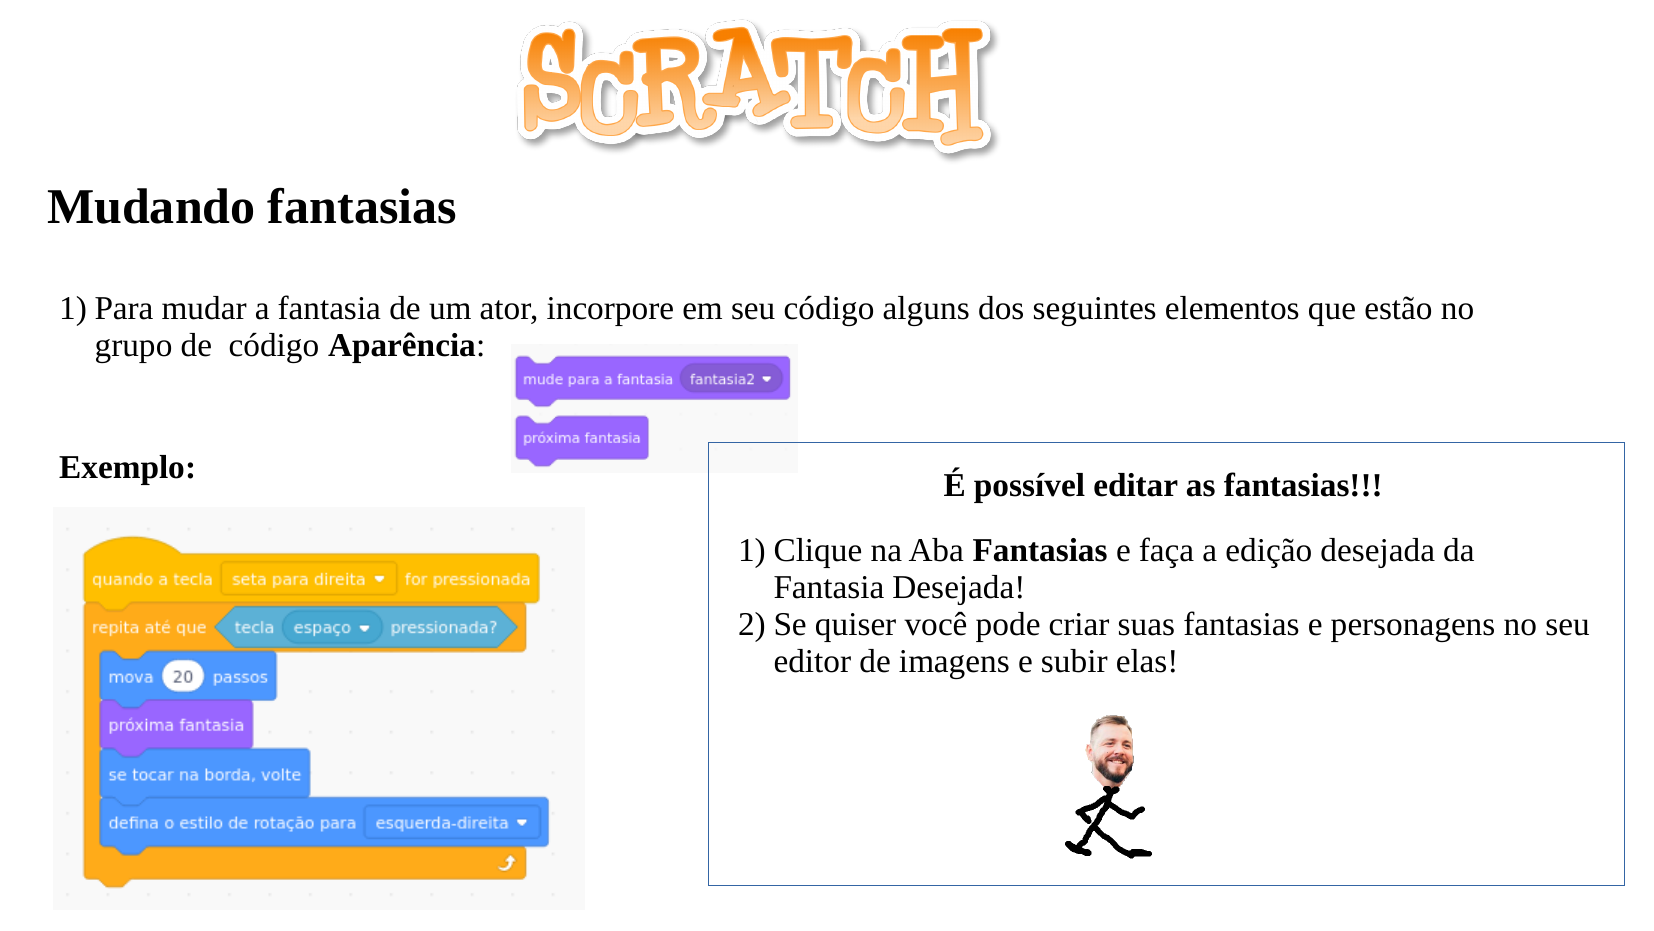

# Mudando fantasias
Para mudar a fantasia de um ator, incorpore em seu código alguns dos seguintes elementos que estão no grupo de código Aparência:
Exemplo:
É possível editar as fantasias!!!
Clique na Aba Fantasias e faça a edição desejada da Fantasia Desejada!
Se quiser você pode criar suas fantasias e personagens no seu editor de imagens e subir elas!